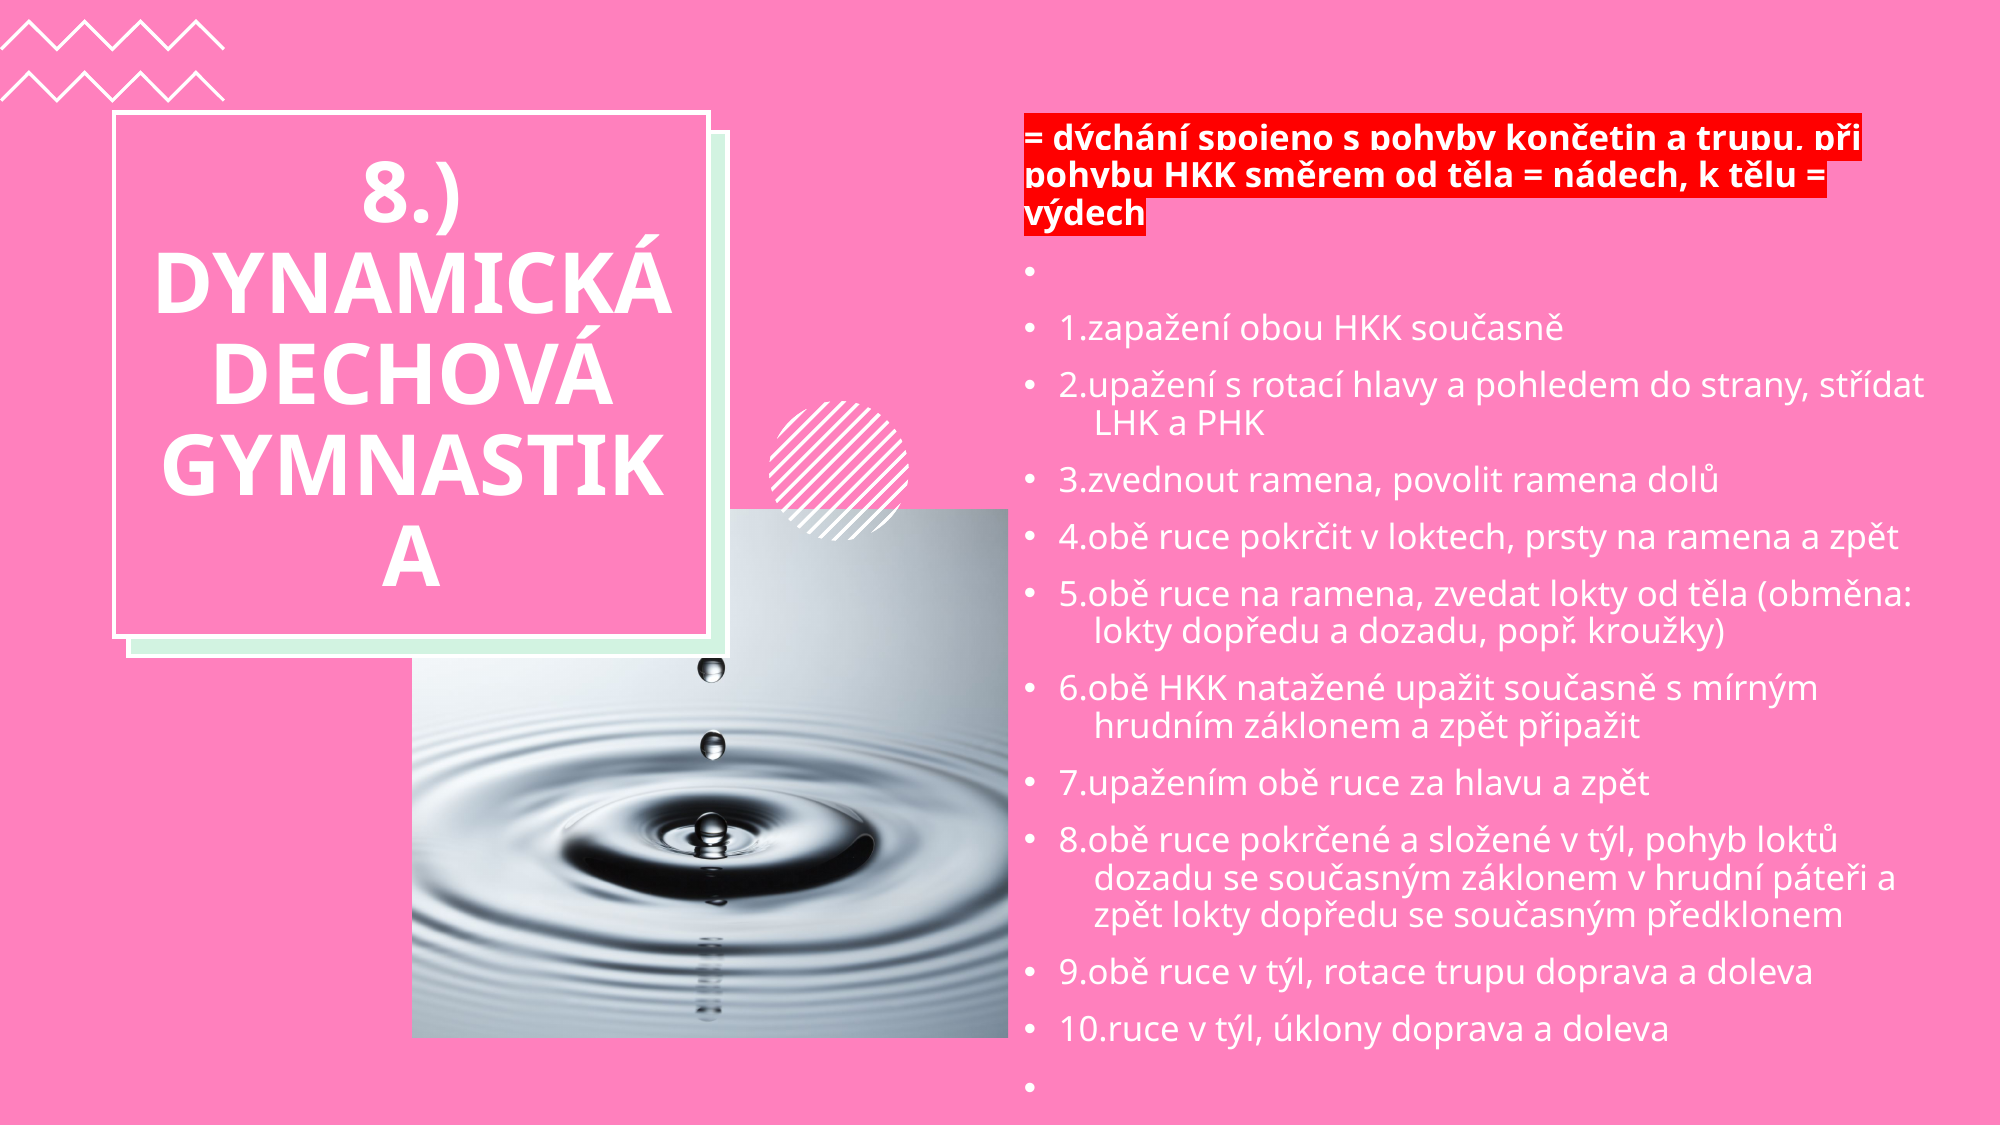

= dýchání spojeno s pohyby končetin a trupu, při pohybu HKK směrem od těla = nádech, k tělu = výdech
1.zapažení obou HKK současně
2.upažení s rotací hlavy a pohledem do strany, střídat LHK a PHK
3.zvednout ramena, povolit ramena dolů
4.obě ruce pokrčit v loktech, prsty na ramena a zpět
5.obě ruce na ramena, zvedat lokty od těla (obměna: lokty dopředu a dozadu, popř. kroužky)
6.obě HKK natažené upažit současně s mírným hrudním záklonem a zpět připažit
7.upažením obě ruce za hlavu a zpět
8.obě ruce pokrčené a složené v týl, pohyb loktů dozadu se současným záklonem v hrudní páteři a zpět lokty dopředu se současným předklonem
9.obě ruce v týl, rotace trupu doprava a doleva
10.ruce v týl, úklony doprava a doleva
# 8.) DYNAMICKÁ DECHOVÁ GYMNASTIKA